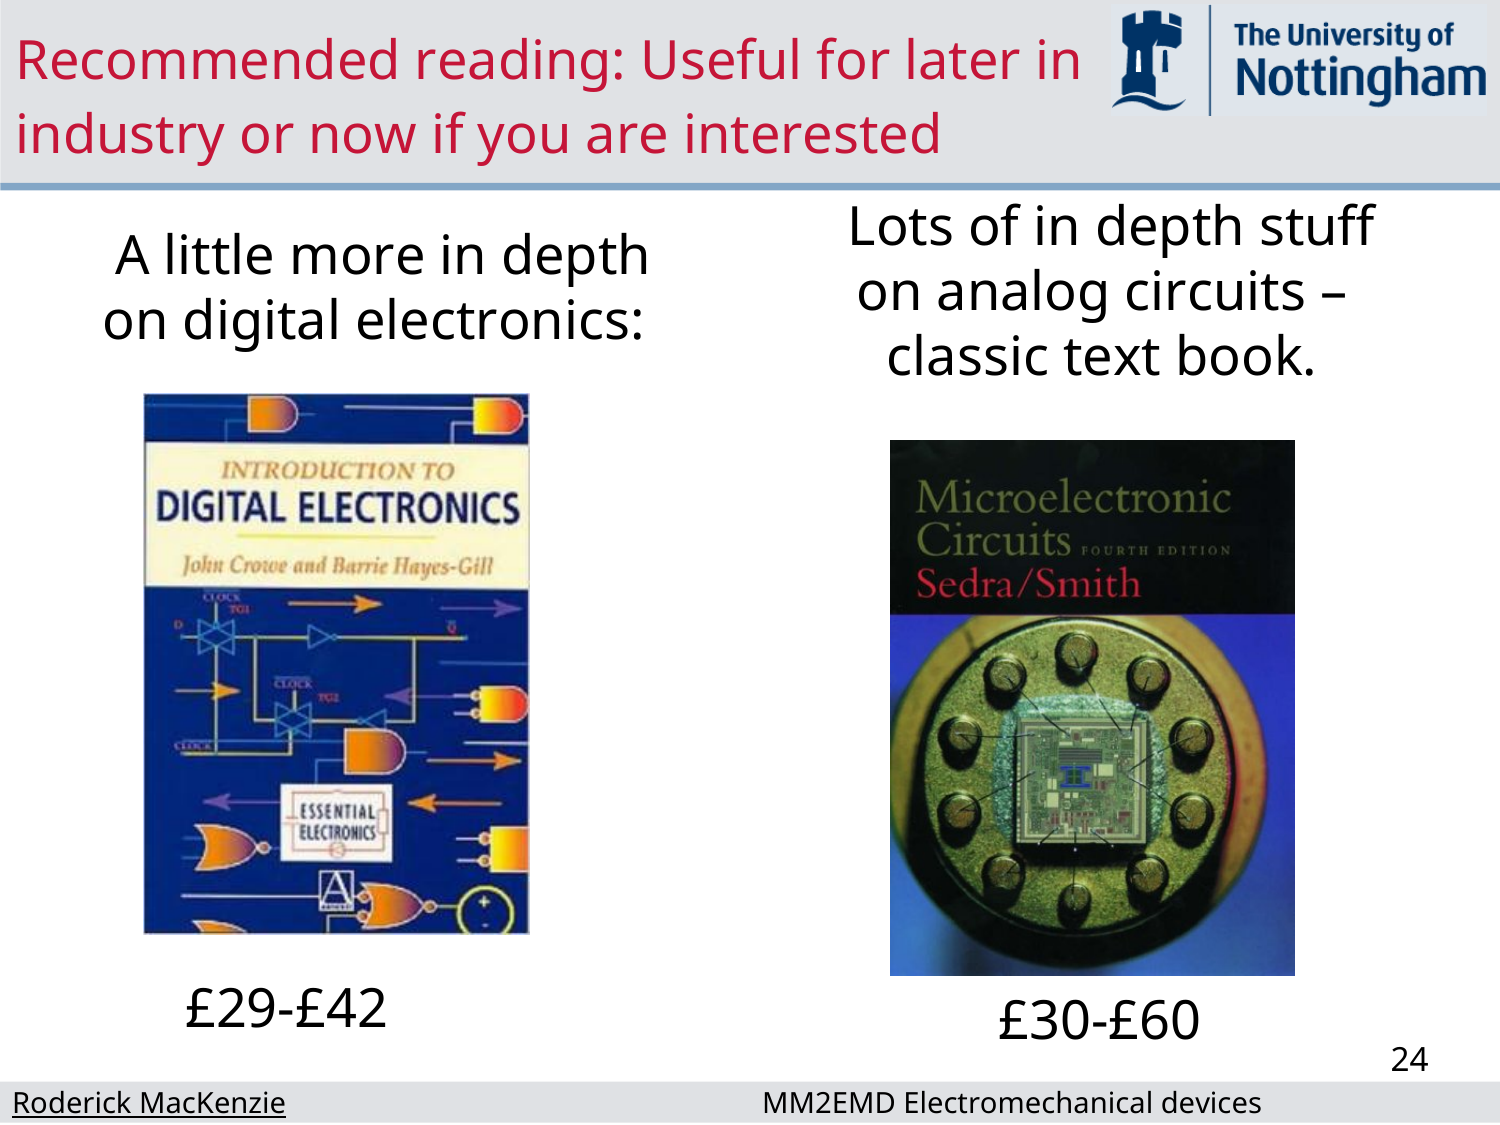

# Recommended reading: Useful for later in industry or now if you are interested
Lots of in depth stuff on analog circuits – classic text book.
A little more in depth on digital electronics:
£29-£42
£30-£60